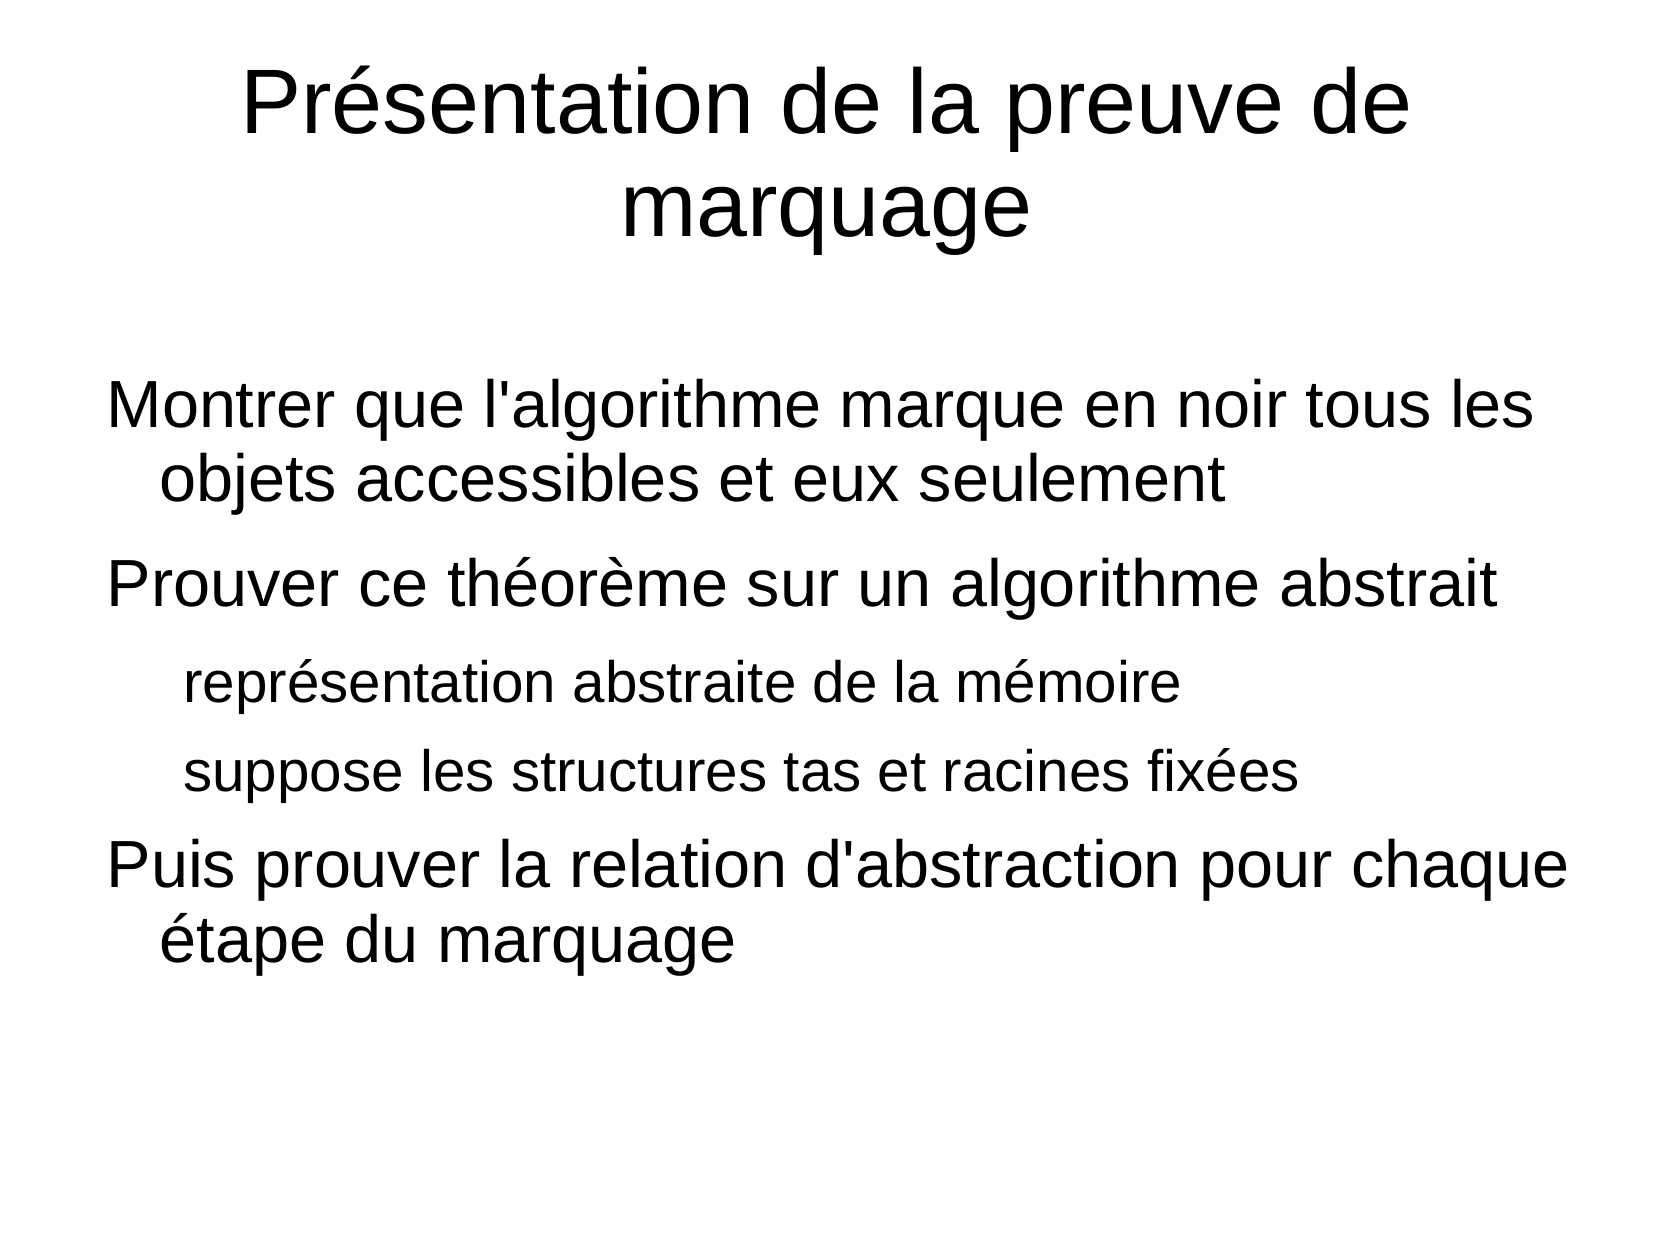

# Présentation de la preuve de marquage
Montrer que l'algorithme marque en noir tous les objets accessibles et eux seulement
Prouver ce théorème sur un algorithme abstrait
représentation abstraite de la mémoire
suppose les structures tas et racines fixées
Puis prouver la relation d'abstraction pour chaque étape du marquage